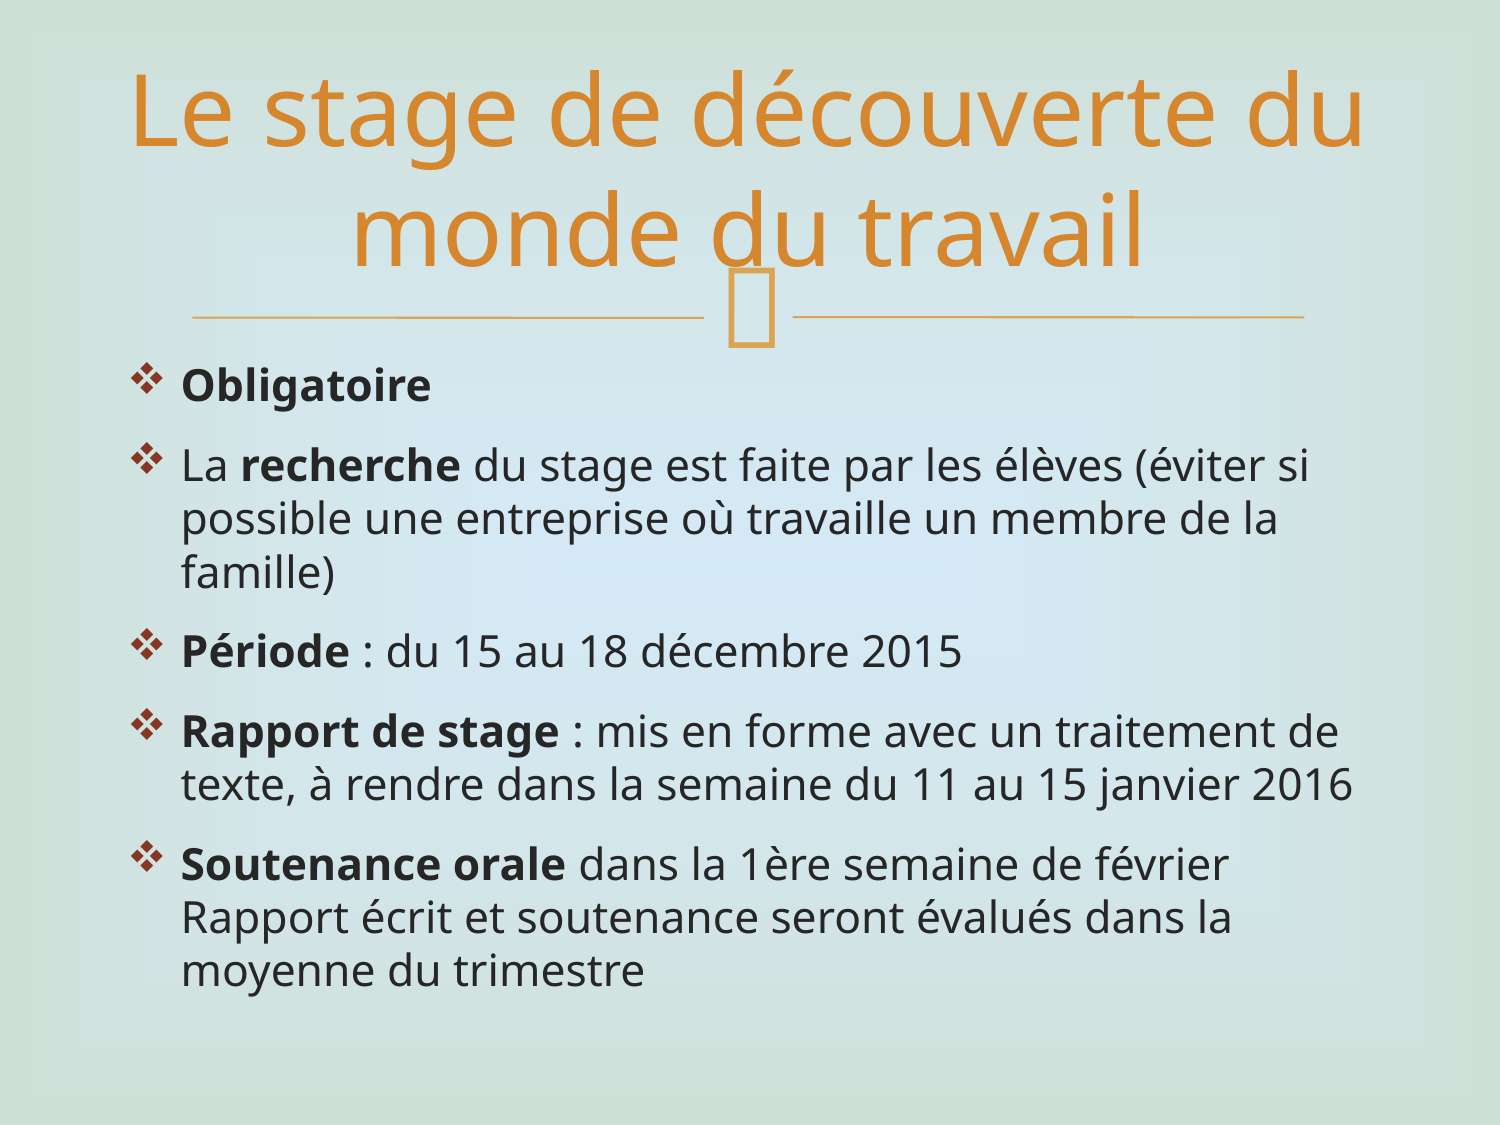

Le stage de découverte du monde du travail
# Obligatoire
La recherche du stage est faite par les élèves (éviter si possible une entreprise où travaille un membre de la famille)
Période : du 15 au 18 décembre 2015
Rapport de stage : mis en forme avec un traitement de texte, à rendre dans la semaine du 11 au 15 janvier 2016
Soutenance orale dans la 1ère semaine de février Rapport écrit et soutenance seront évalués dans la moyenne du trimestre